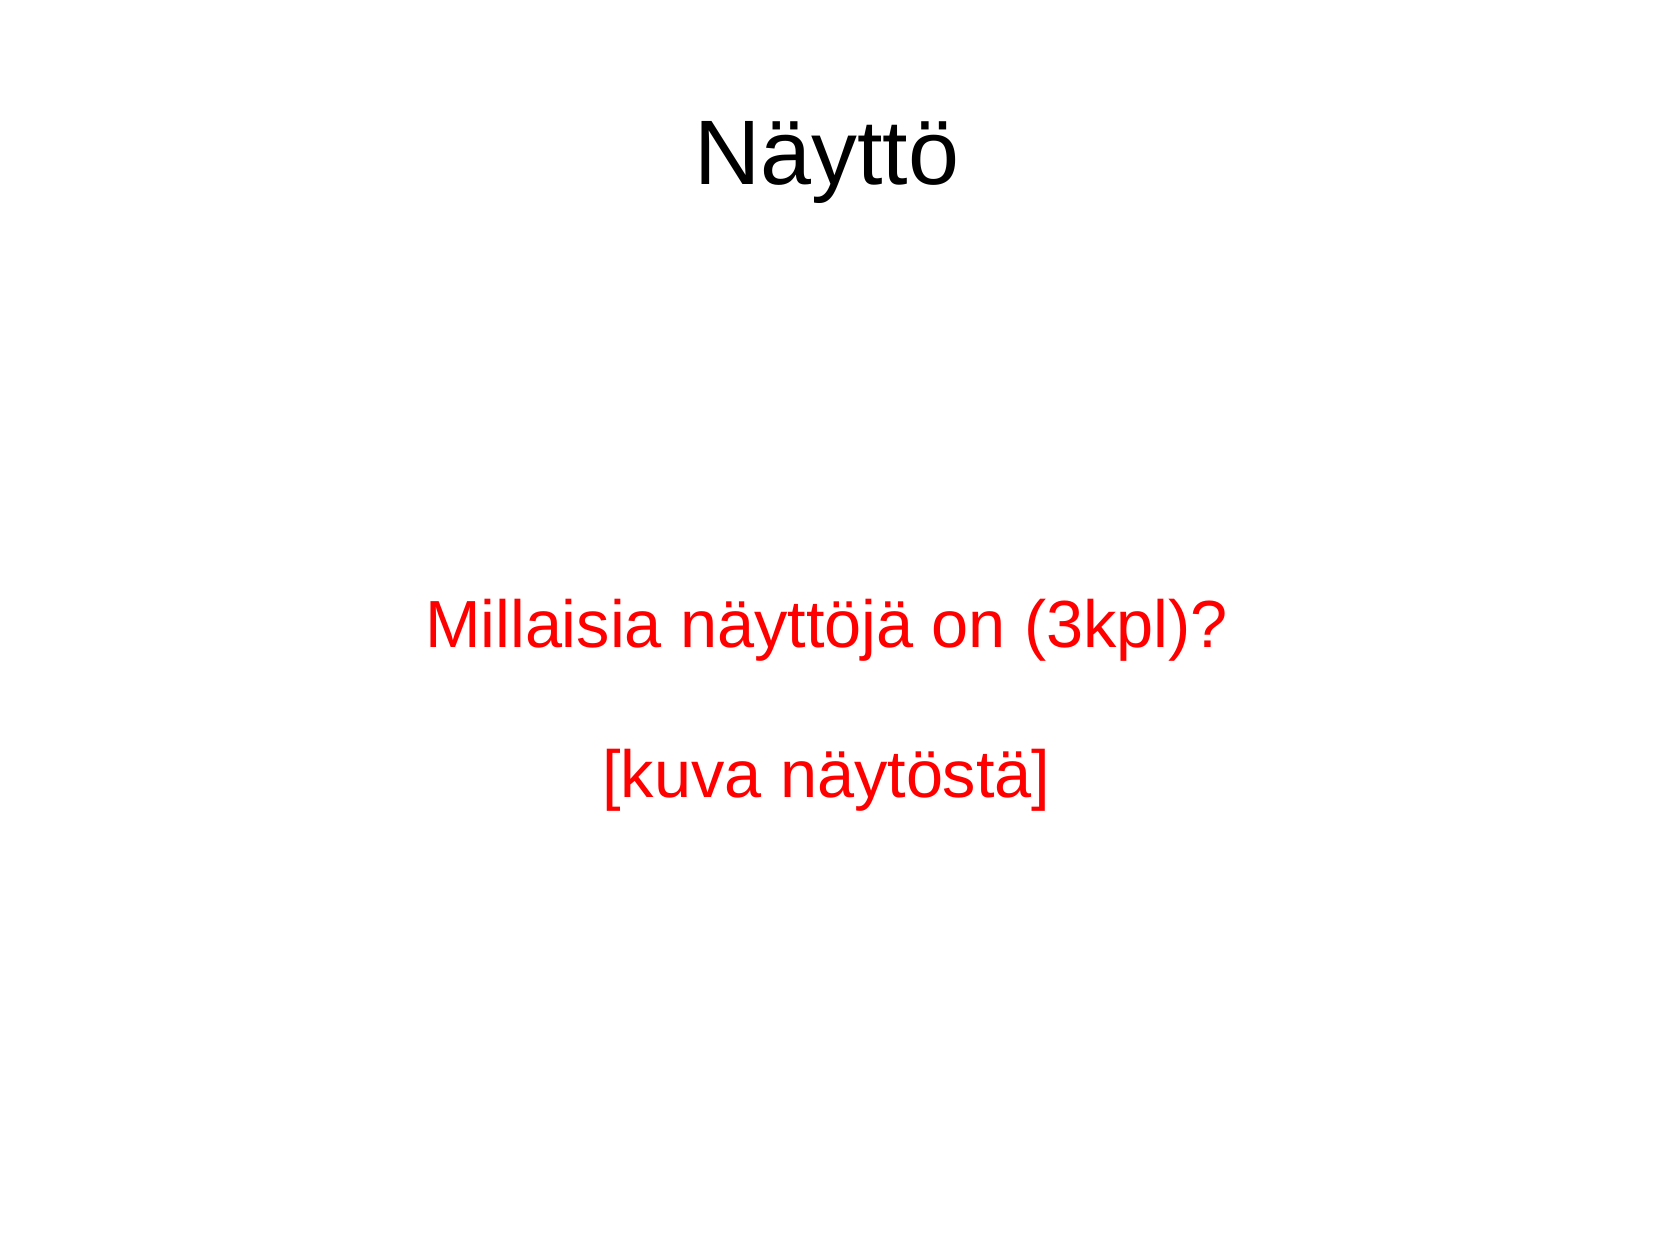

# Näyttö
Millaisia näyttöjä on (3kpl)?
[kuva näytöstä]